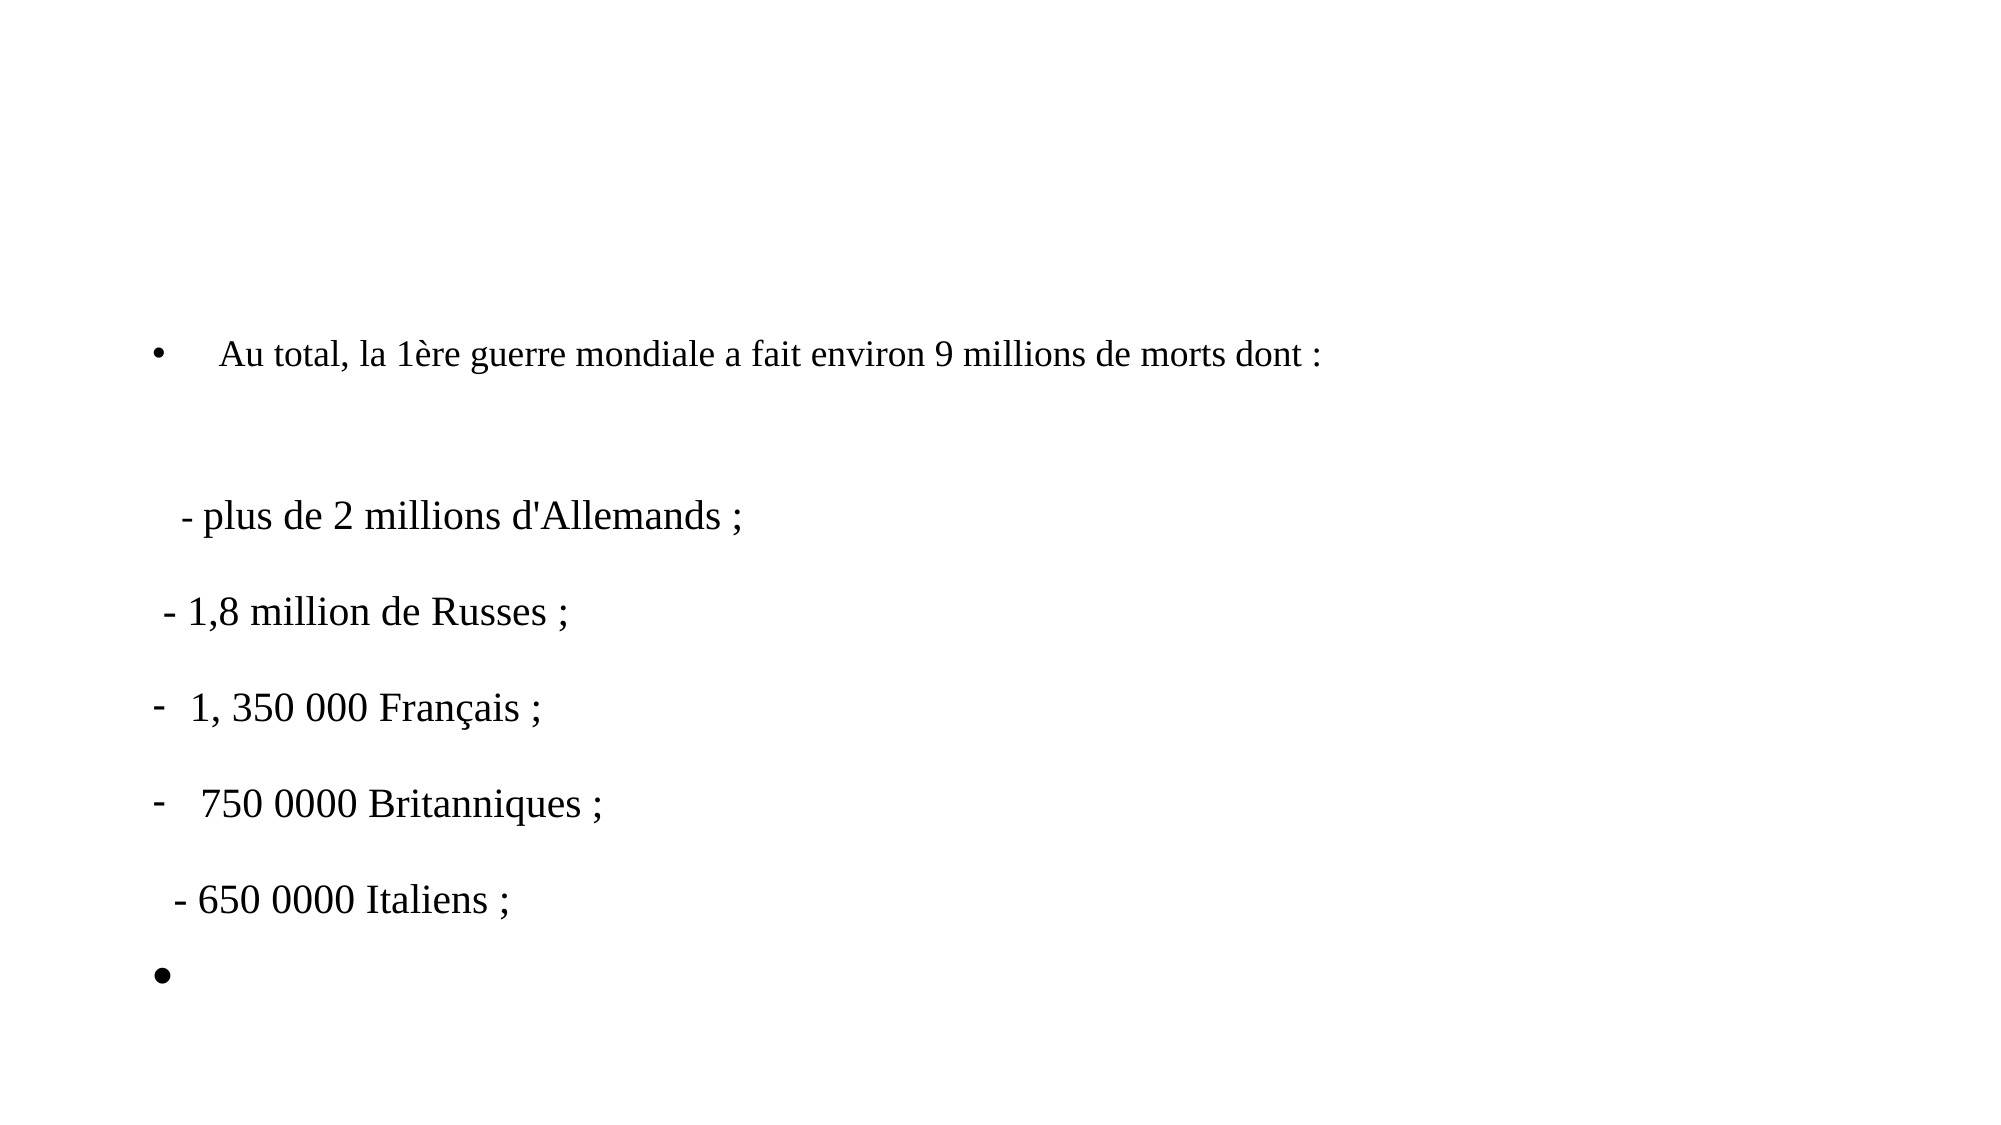

#
   Au total, la 1ère guerre mondiale a fait environ 9 millions de morts dont :
   - plus de 2 millions d'Allemands ;
 - 1,8 million de Russes ;
1, 350 000 Français ;
 750 0000 Britanniques ;
  - 650 0000 Italiens ;